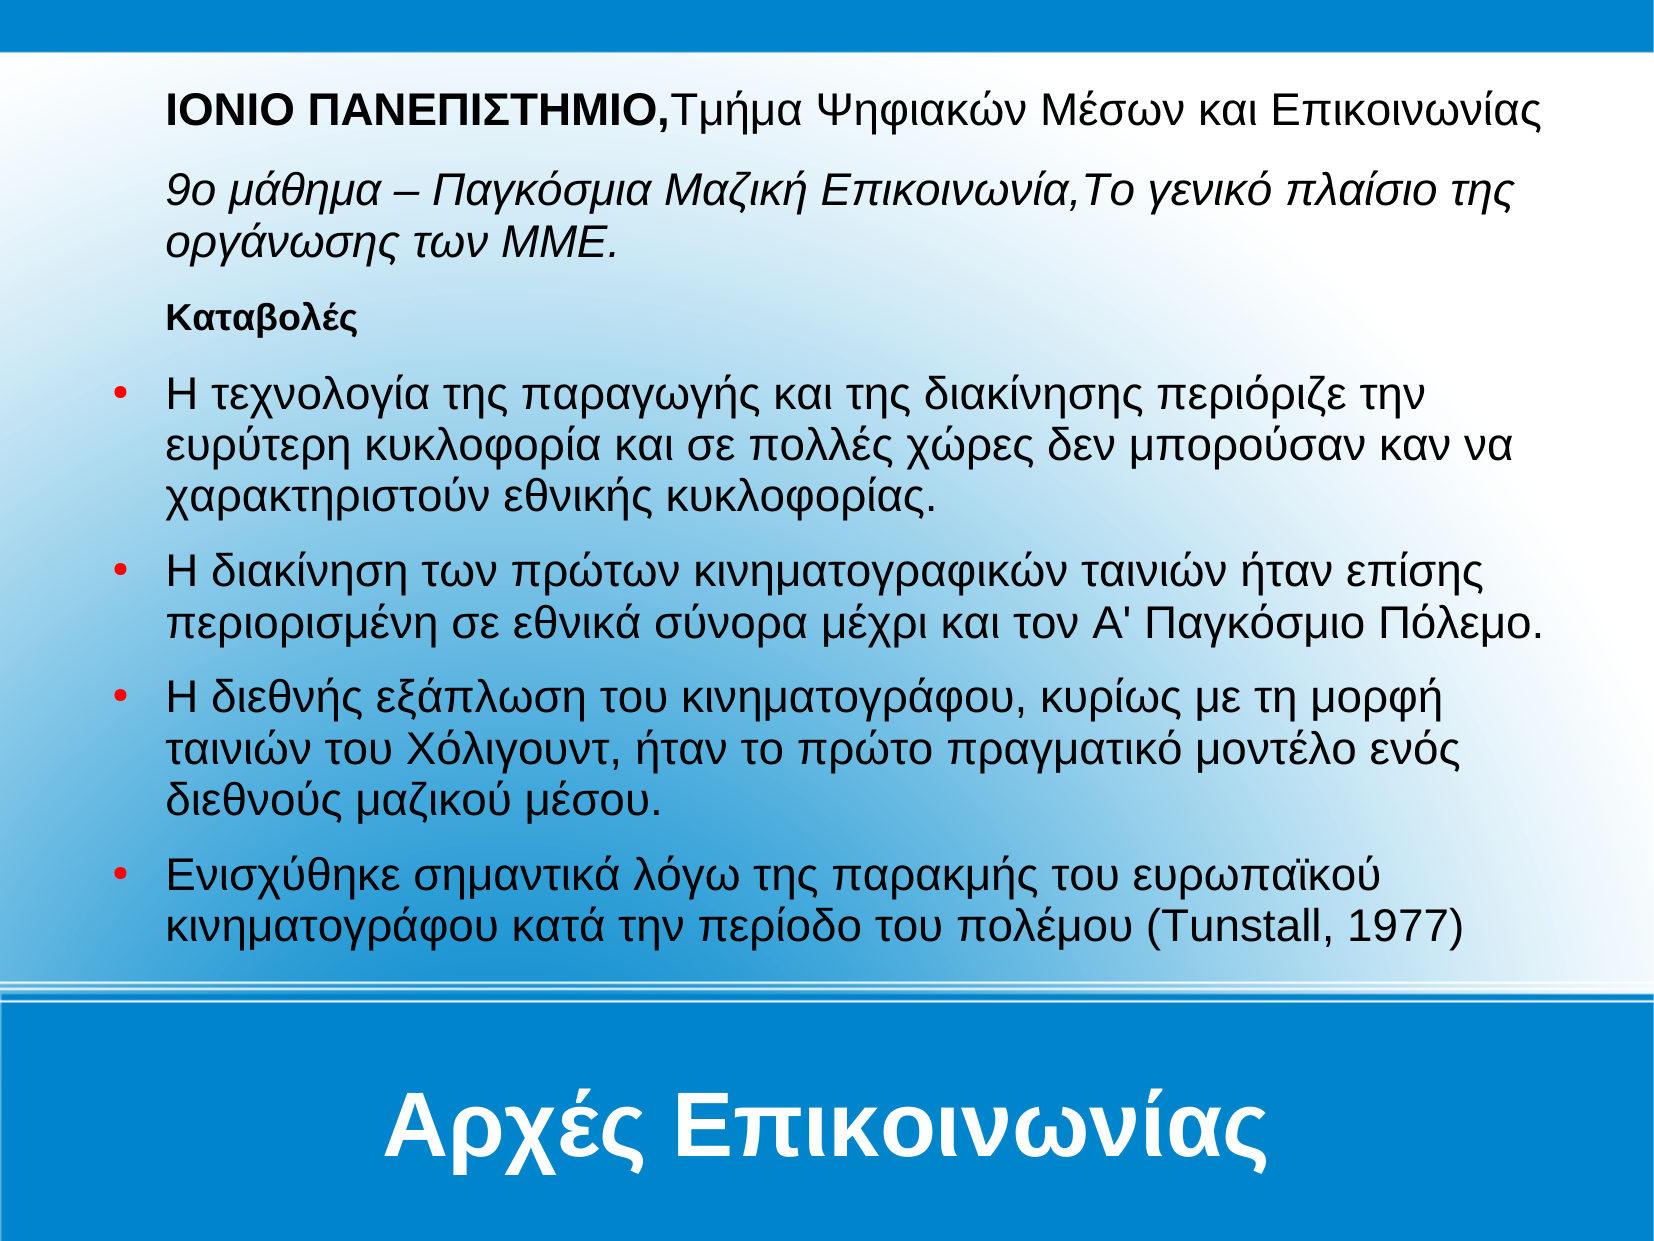

ΙΟΝΙΟ ΠΑΝΕΠΙΣΤΗΜΙΟ,Τμήμα Ψηφιακών Μέσων και Επικοινωνίας
9ο μάθημα – Παγκόσμια Μαζική Επικοινωνία,Το γενικό πλαίσιο της οργάνωσης των ΜΜΕ.
Καταβολές
Η τεχνολογία της παραγωγής και της διακίνησης περιόριζε την ευρύτερη κυκλοφορία και σε πολλές χώρες δεν μπορούσαν καν να χαρακτηριστούν εθνικής κυκλοφορίας.
Η διακίνηση των πρώτων κινηματογραφικών ταινιών ήταν επίσης περιορισμένη σε εθνικά σύνορα μέχρι και τον Α' Παγκόσμιο Πόλεμο.
Η διεθνής εξάπλωση του κινηματογράφου, κυρίως με τη μορφή ταινιών του Χόλιγουντ, ήταν το πρώτο πραγματικό μοντέλο ενός διεθνούς μαζικού μέσου.
Ενισχύθηκε σημαντικά λόγω της παρακμής του ευρωπαϊκού κινηματογράφου κατά την περίοδο του πολέμου (Tunstall, 1977)
# Αρχές Επικοινωνίας